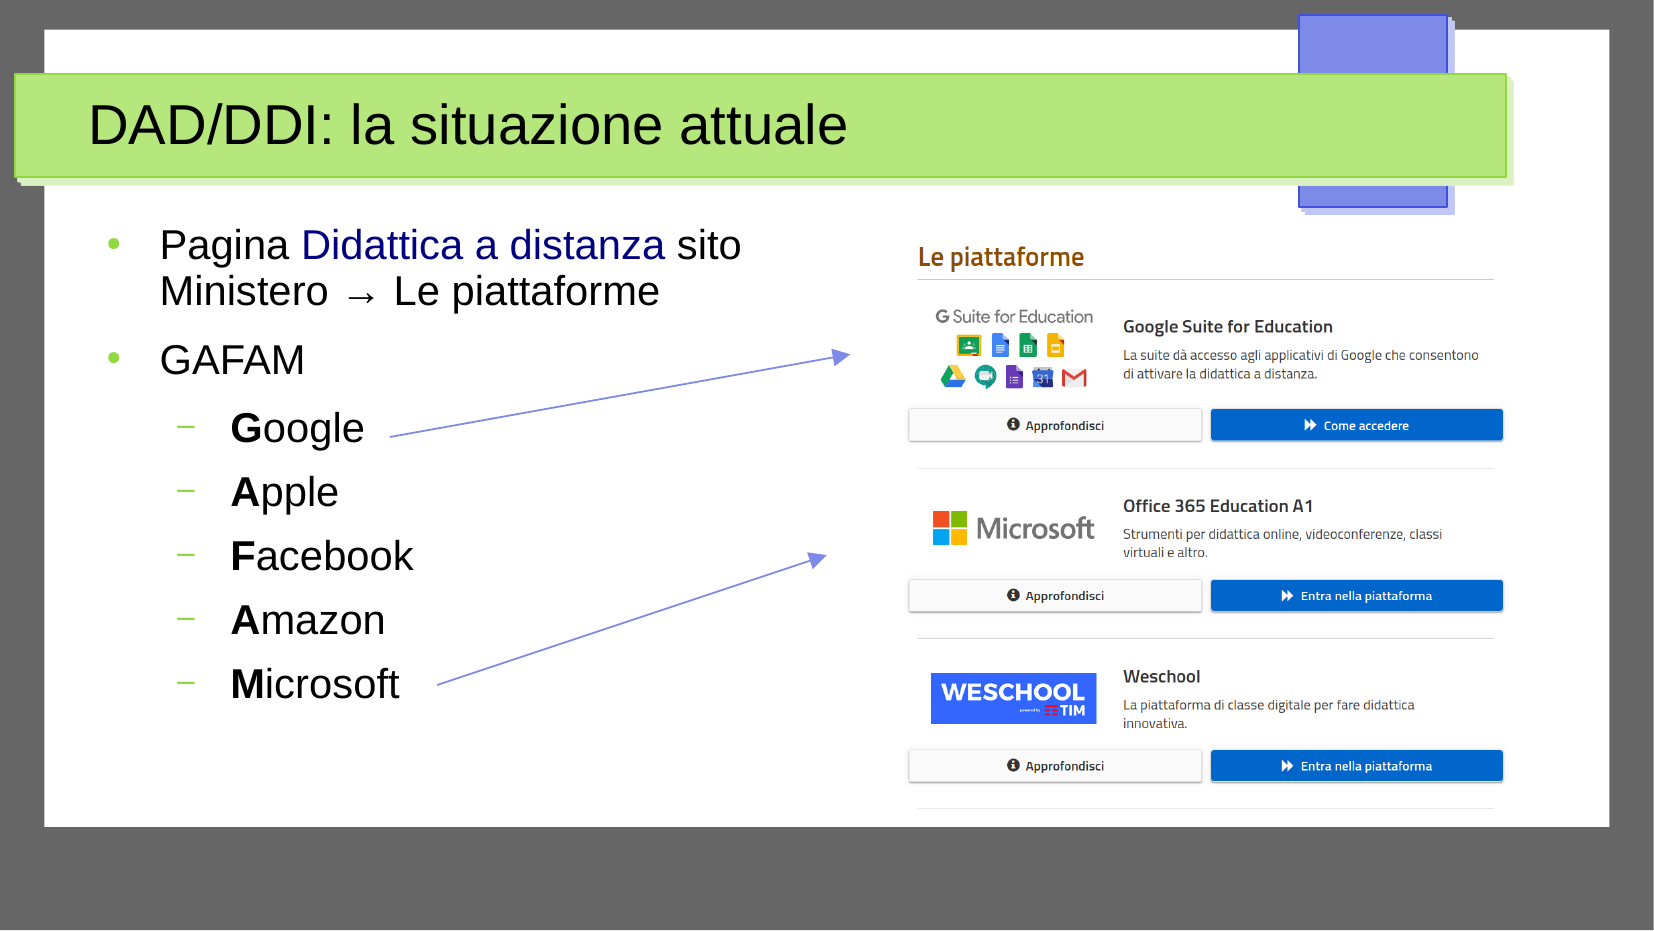

# DAD/DDI: la situazione attuale
Pagina Didattica a distanza sito Ministero → Le piattaforme
GAFAM
Google
Apple
Facebook
Amazon
Microsoft